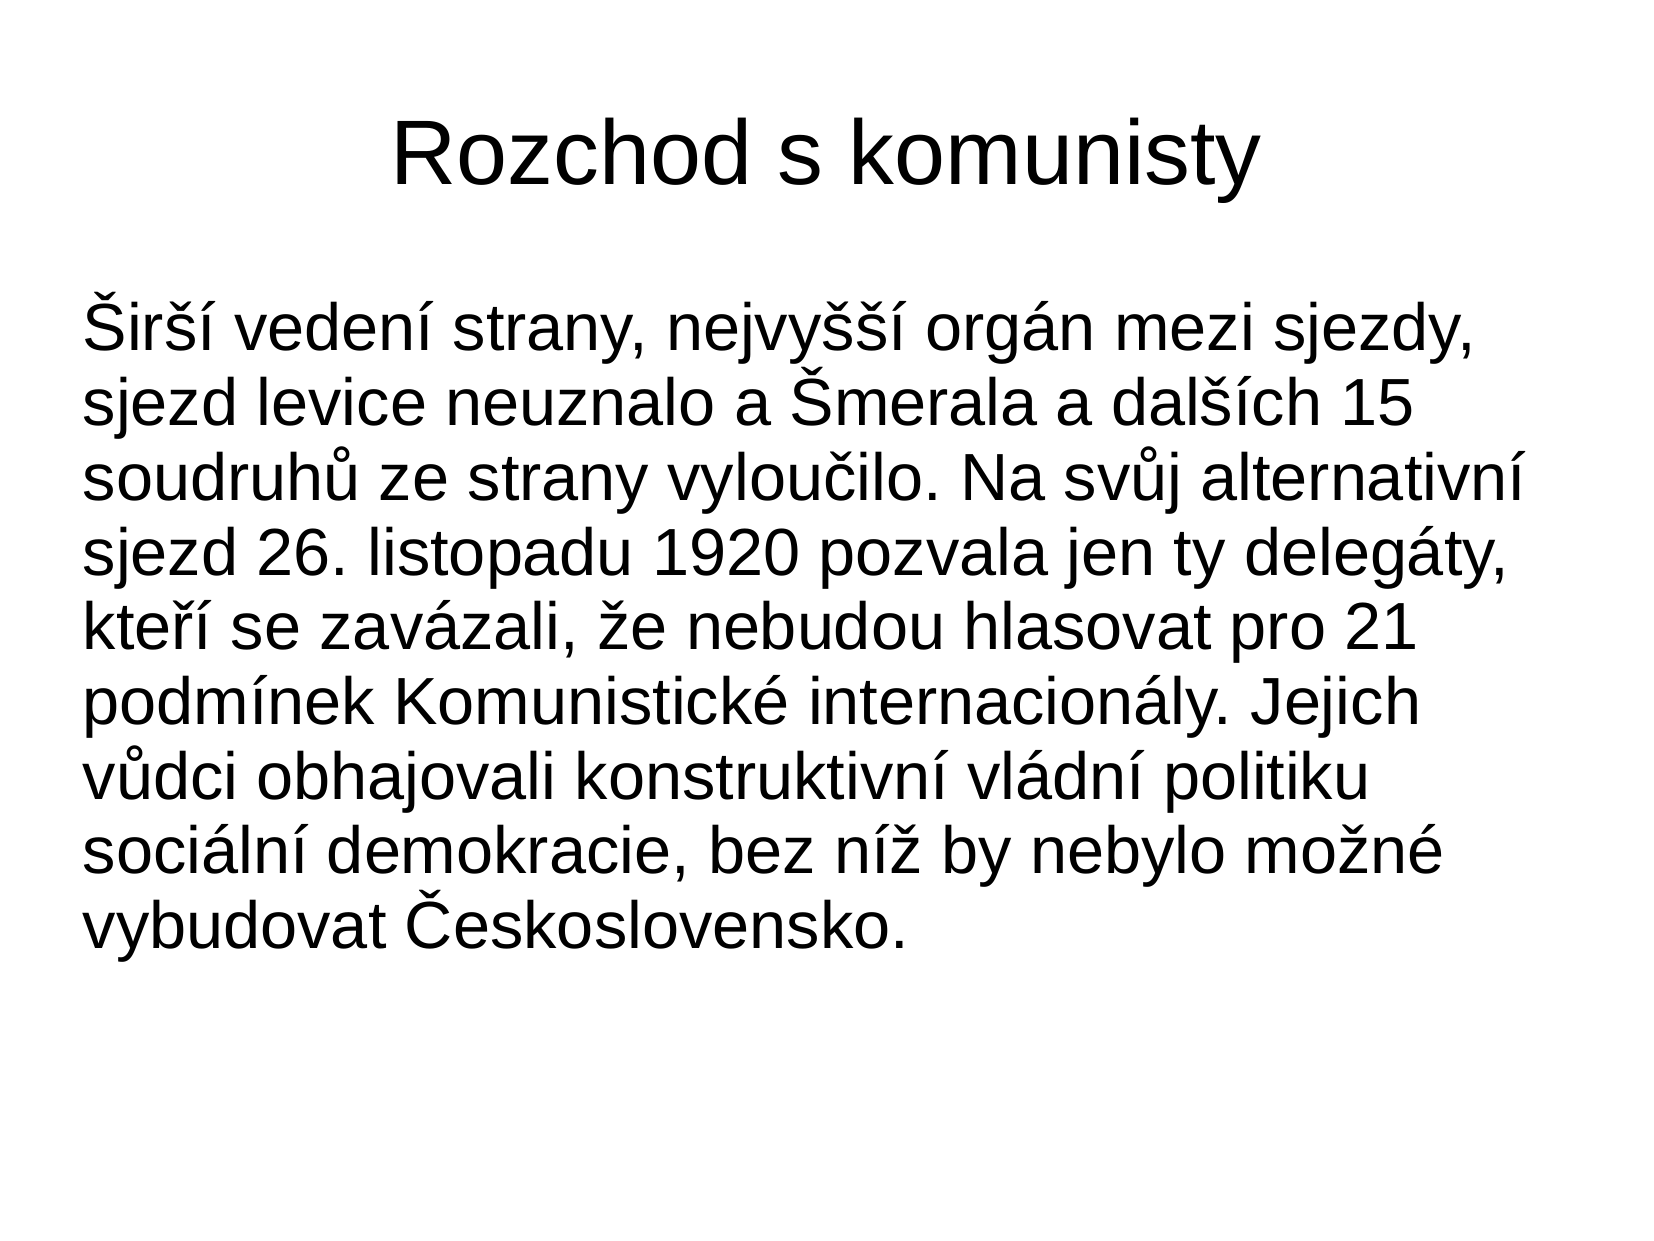

# Rozchod s komunisty
Širší vedení strany, nejvyšší orgán mezi sjezdy, sjezd levice neuznalo a Šmerala a dalších 15 soudruhů ze strany vyloučilo. Na svůj alternativní sjezd 26. listopadu 1920 pozvala jen ty delegáty, kteří se zavázali, že nebudou hlasovat pro 21 podmínek Komunistické internacionály. Jejich vůdci obhajovali konstruktivní vládní politiku sociální demokracie, bez níž by nebylo možné vybudovat Československo.